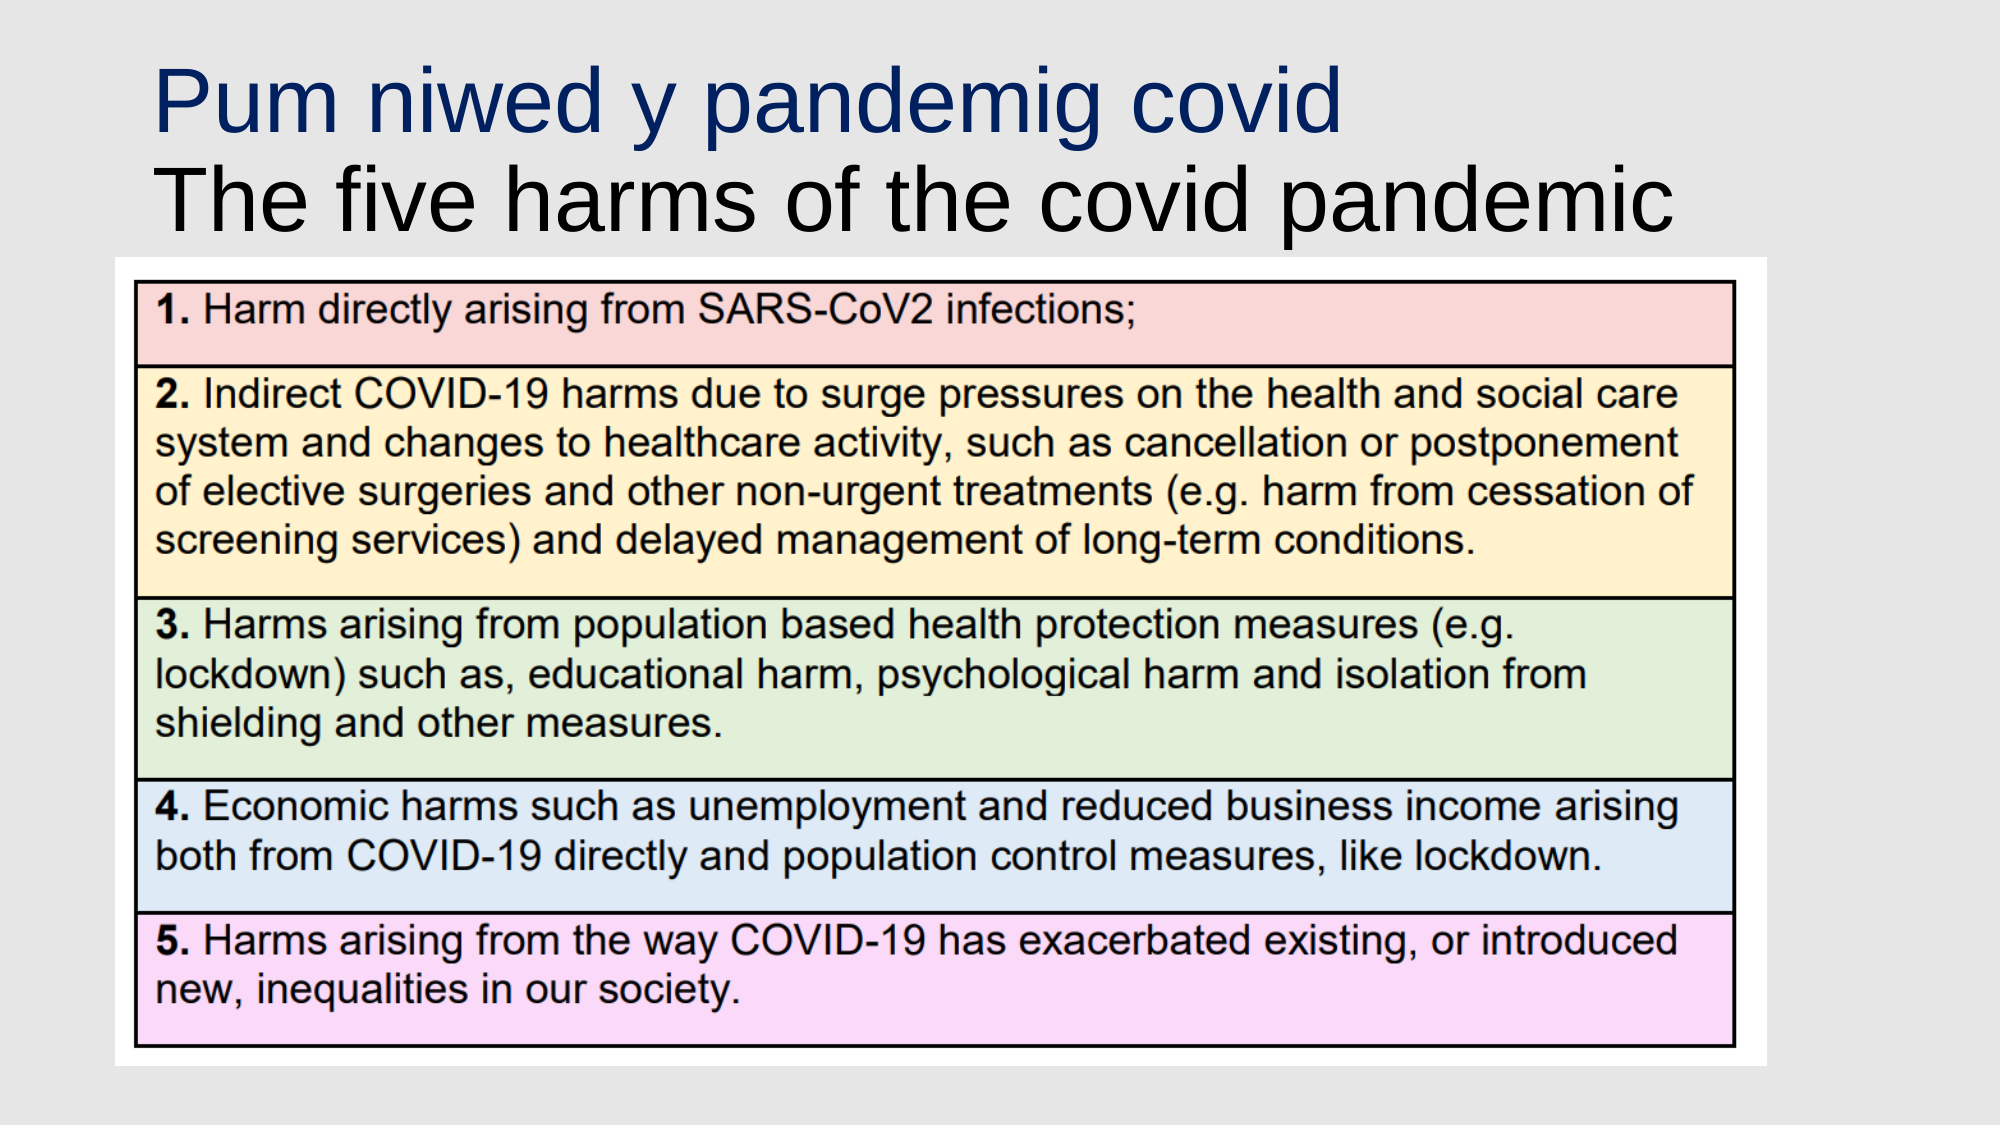

# Pum niwed y pandemig covid The five harms of the covid pandemic